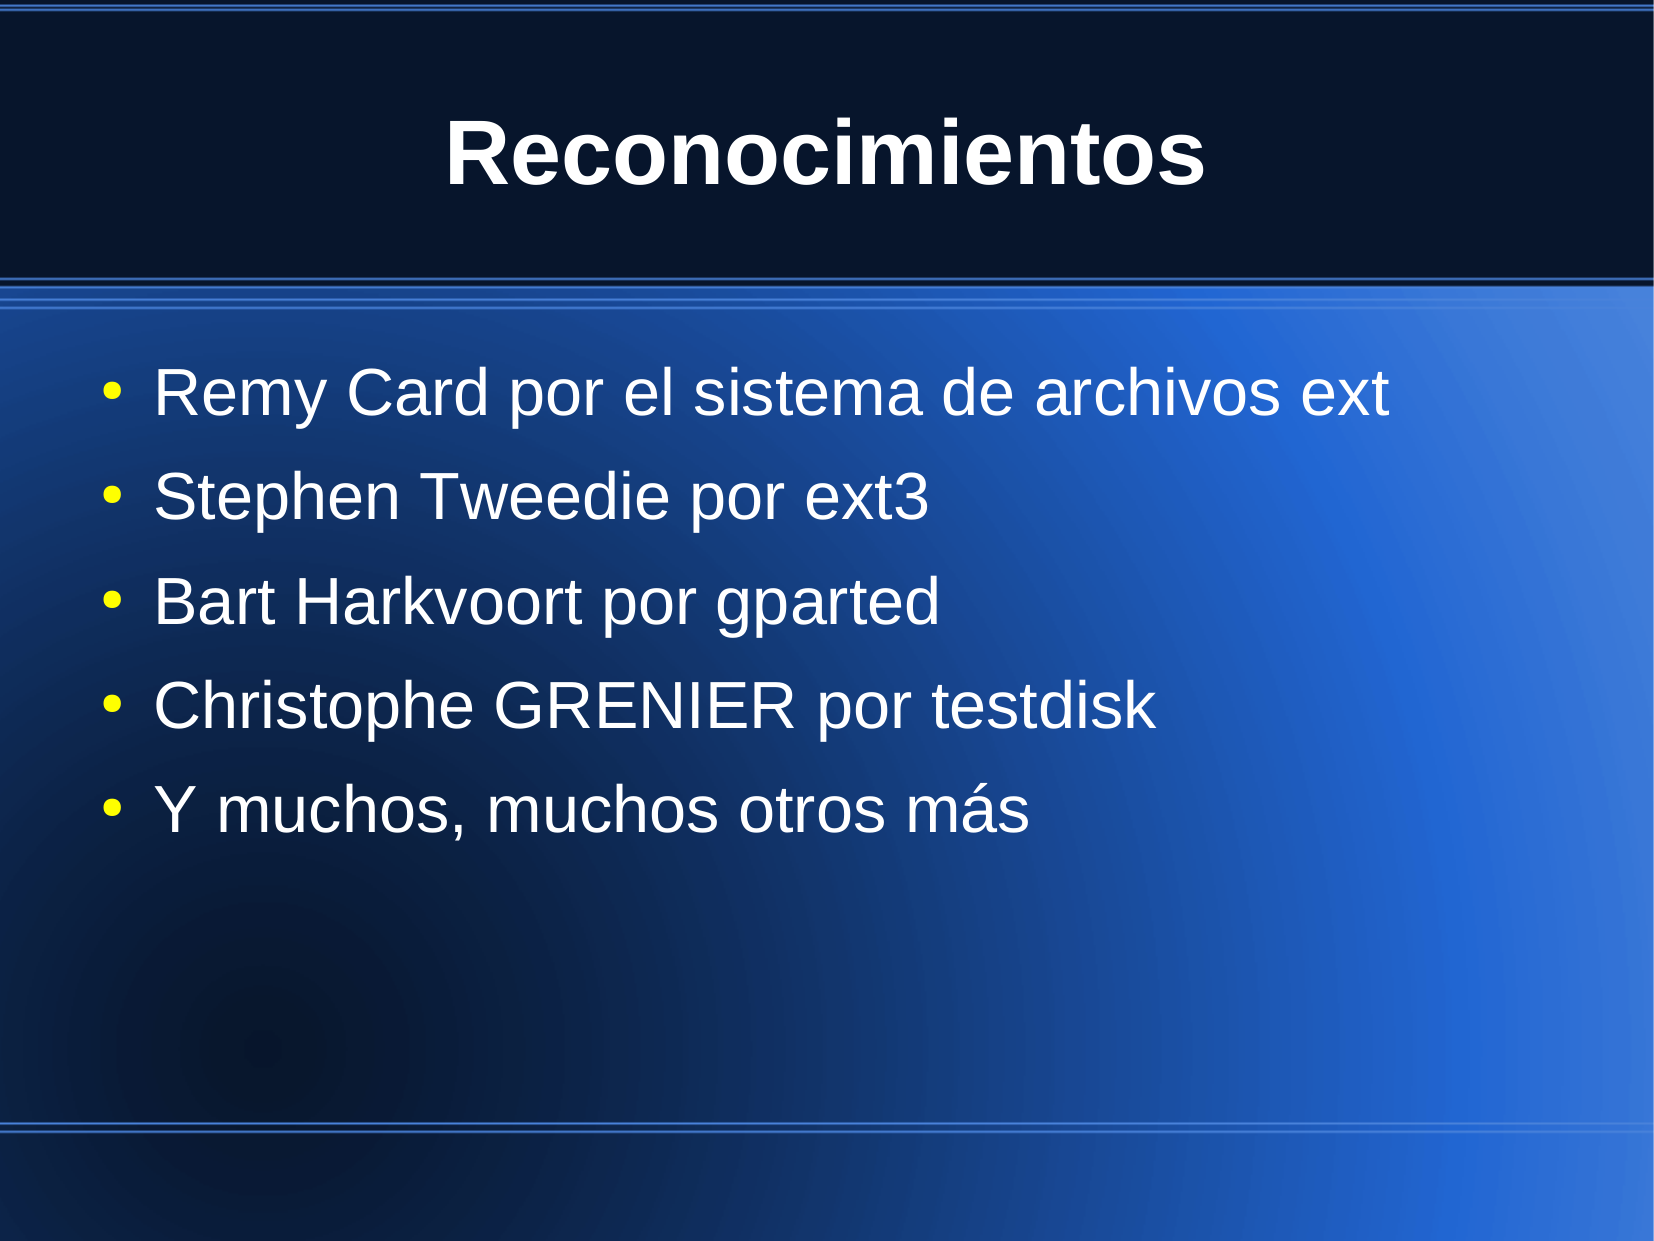

# Reconocimientos
Remy Card por el sistema de archivos ext
Stephen Tweedie por ext3
Bart Harkvoort por gparted
Christophe GRENIER por testdisk
Y muchos, muchos otros más